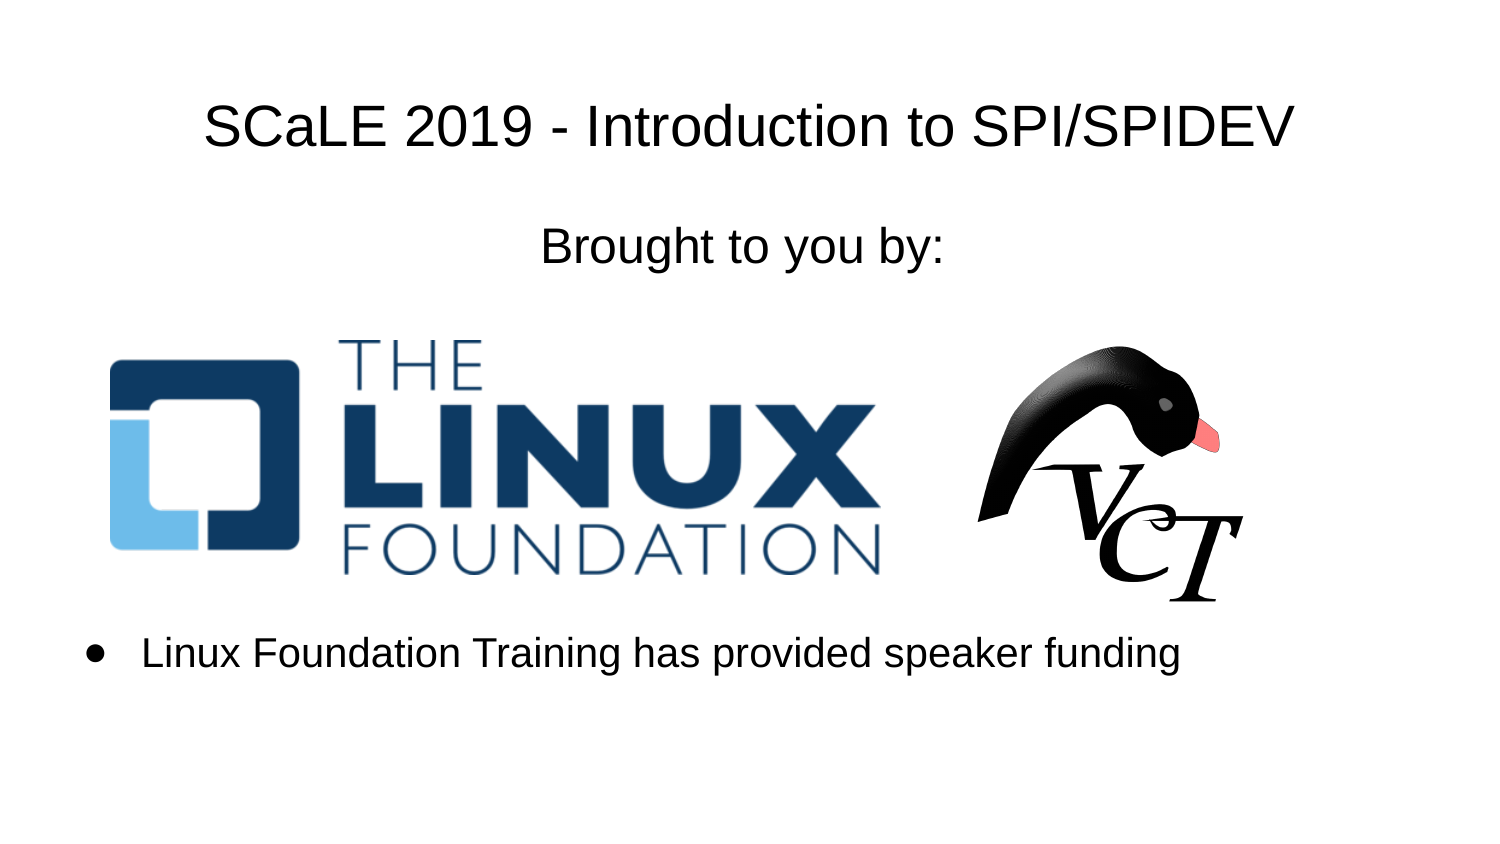

# SCaLE 2019 - Introduction to SPI/SPIDEV
Brought to you by:
Linux Foundation Training has provided speaker funding